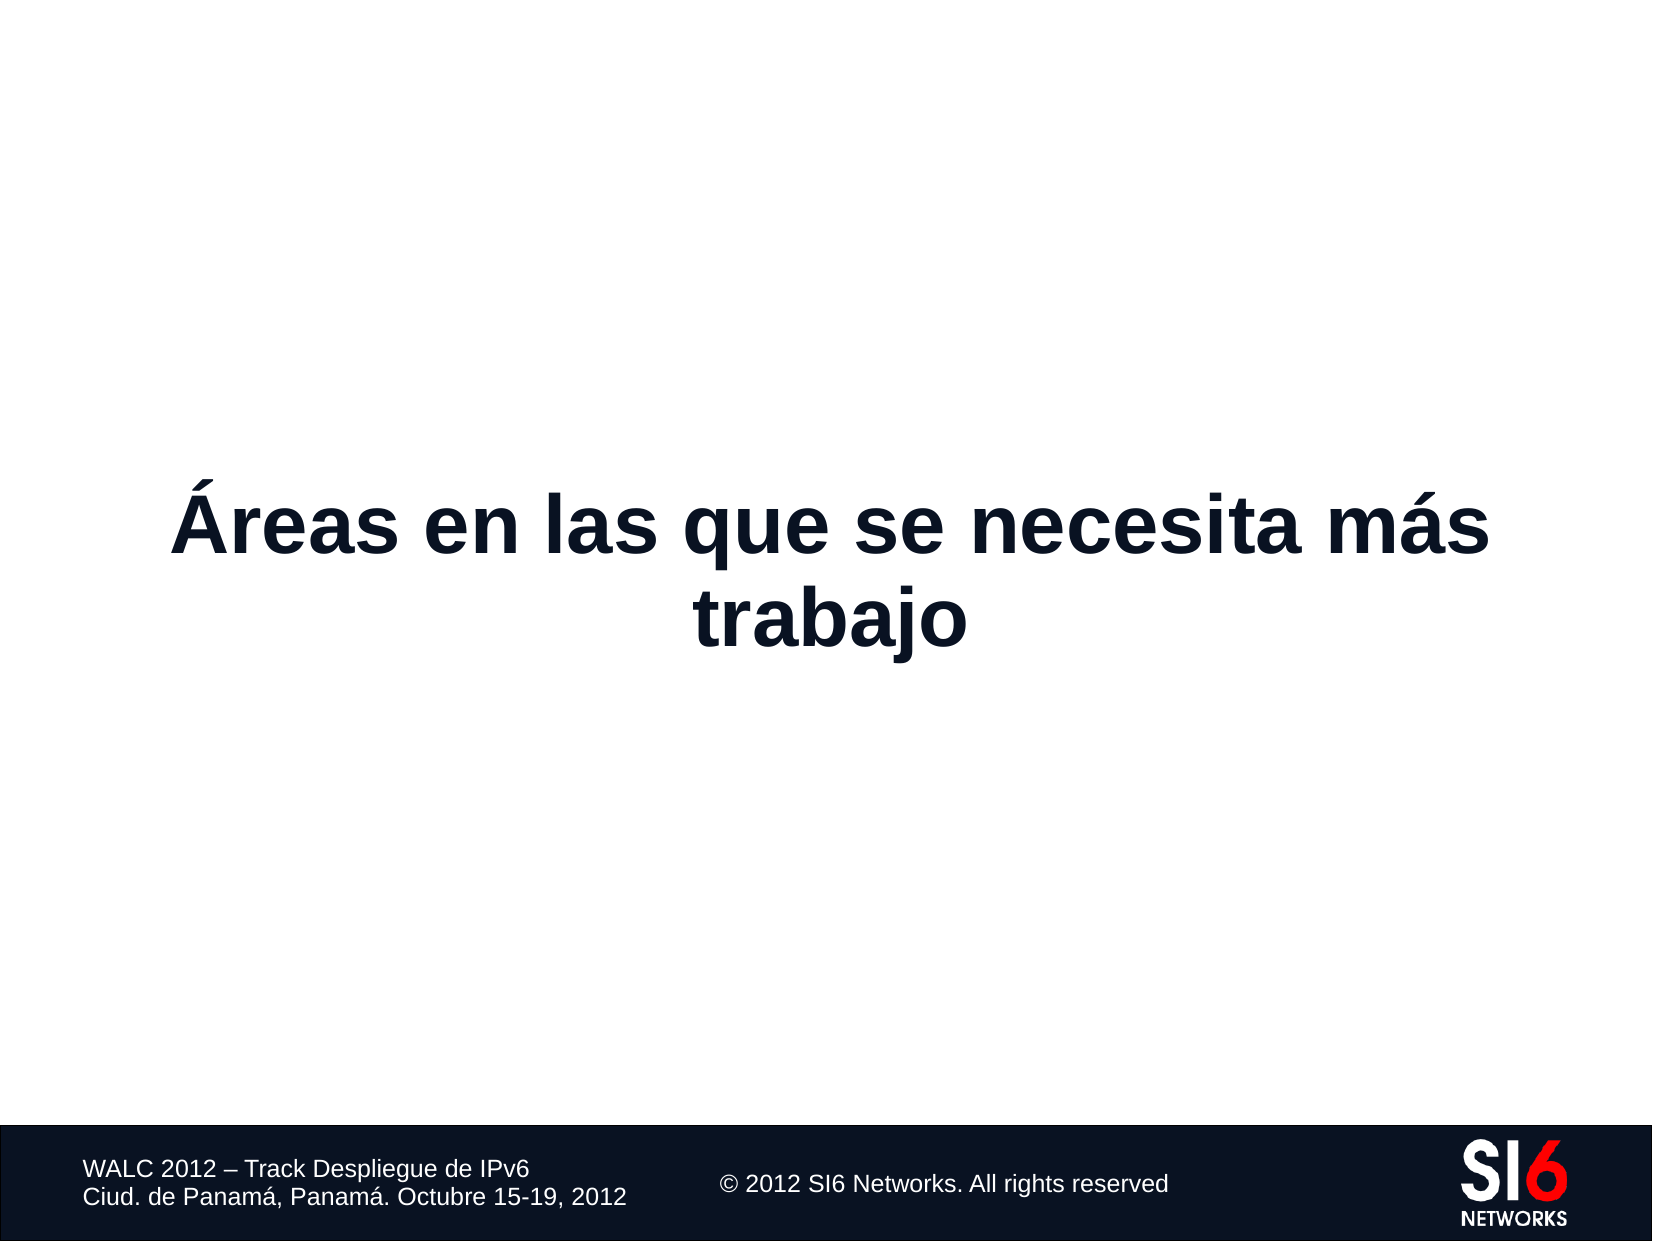

# Áreas en las que se necesita más trabajo
Congreso de Seguridad en Computo 2011
109